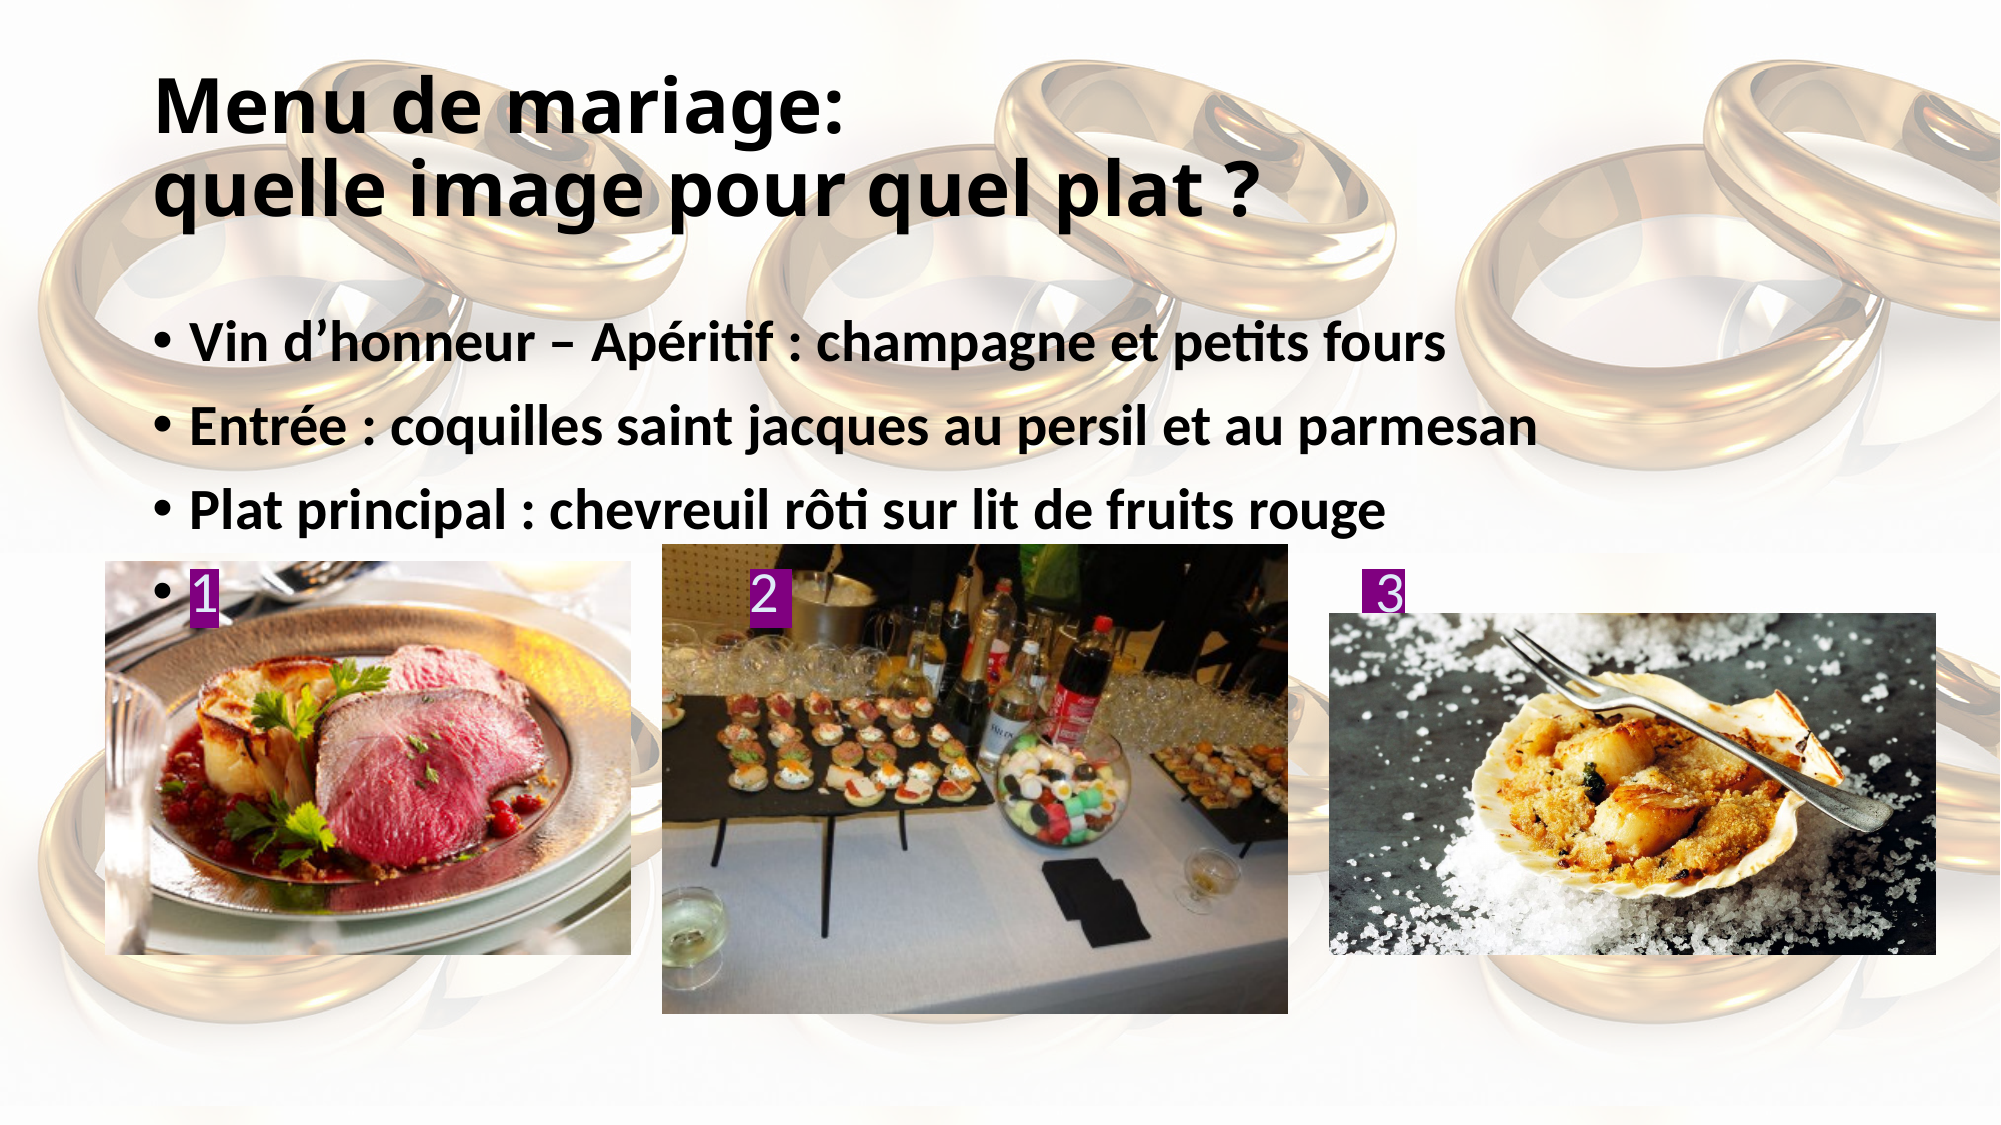

# Menu de mariage: quelle image pour quel plat ?
Vin d’honneur – Apéritif : champagne et petits fours
Entrée : coquilles saint jacques au persil et au parmesan
Plat principal : chevreuil rôti sur lit de fruits rouge
1 2 3